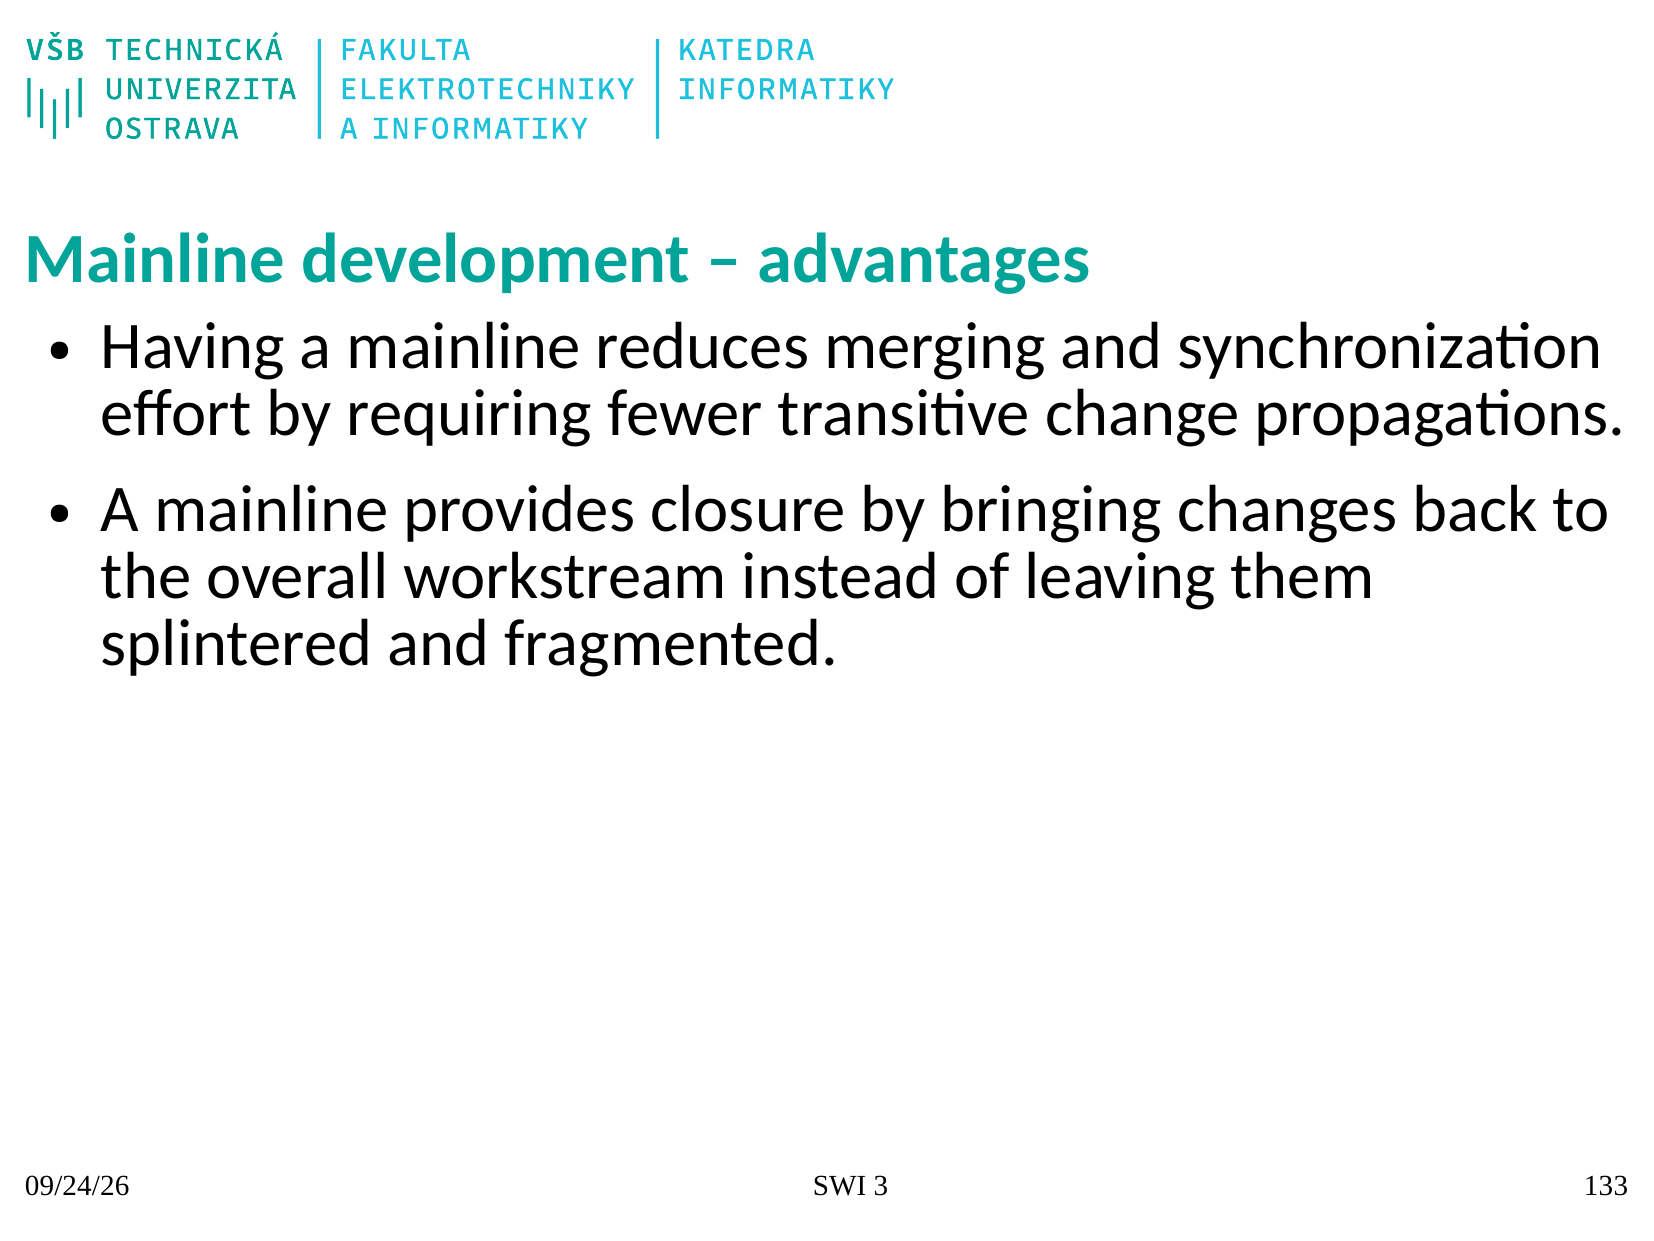

# Mainline development – advantages
Having a mainline reduces merging and synchronization effort by requiring fewer transitive change propagations.
A mainline provides closure by bringing changes back to the overall workstream instead of leaving them splintered and fragmented.
SWI 3
133